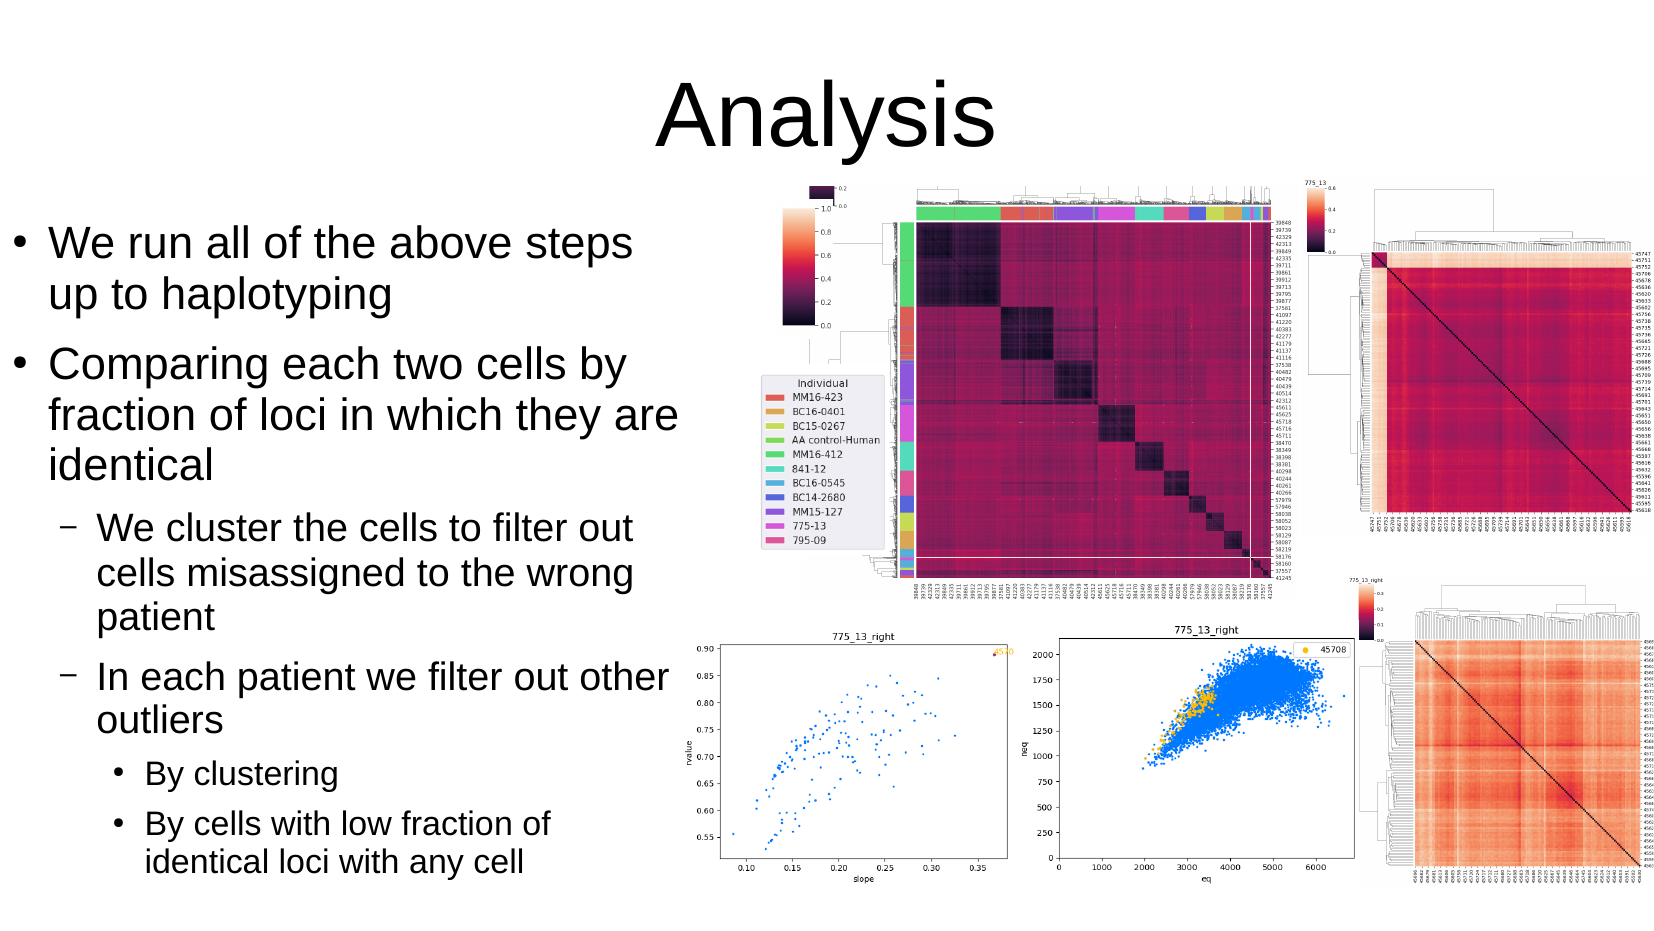

# Analysis
We run all of the above steps up to haplotyping
Comparing each two cells by fraction of loci in which they are identical
We cluster the cells to filter out cells misassigned to the wrong patient
In each patient we filter out other outliers
By clustering
By cells with low fraction of identical loci with any cell